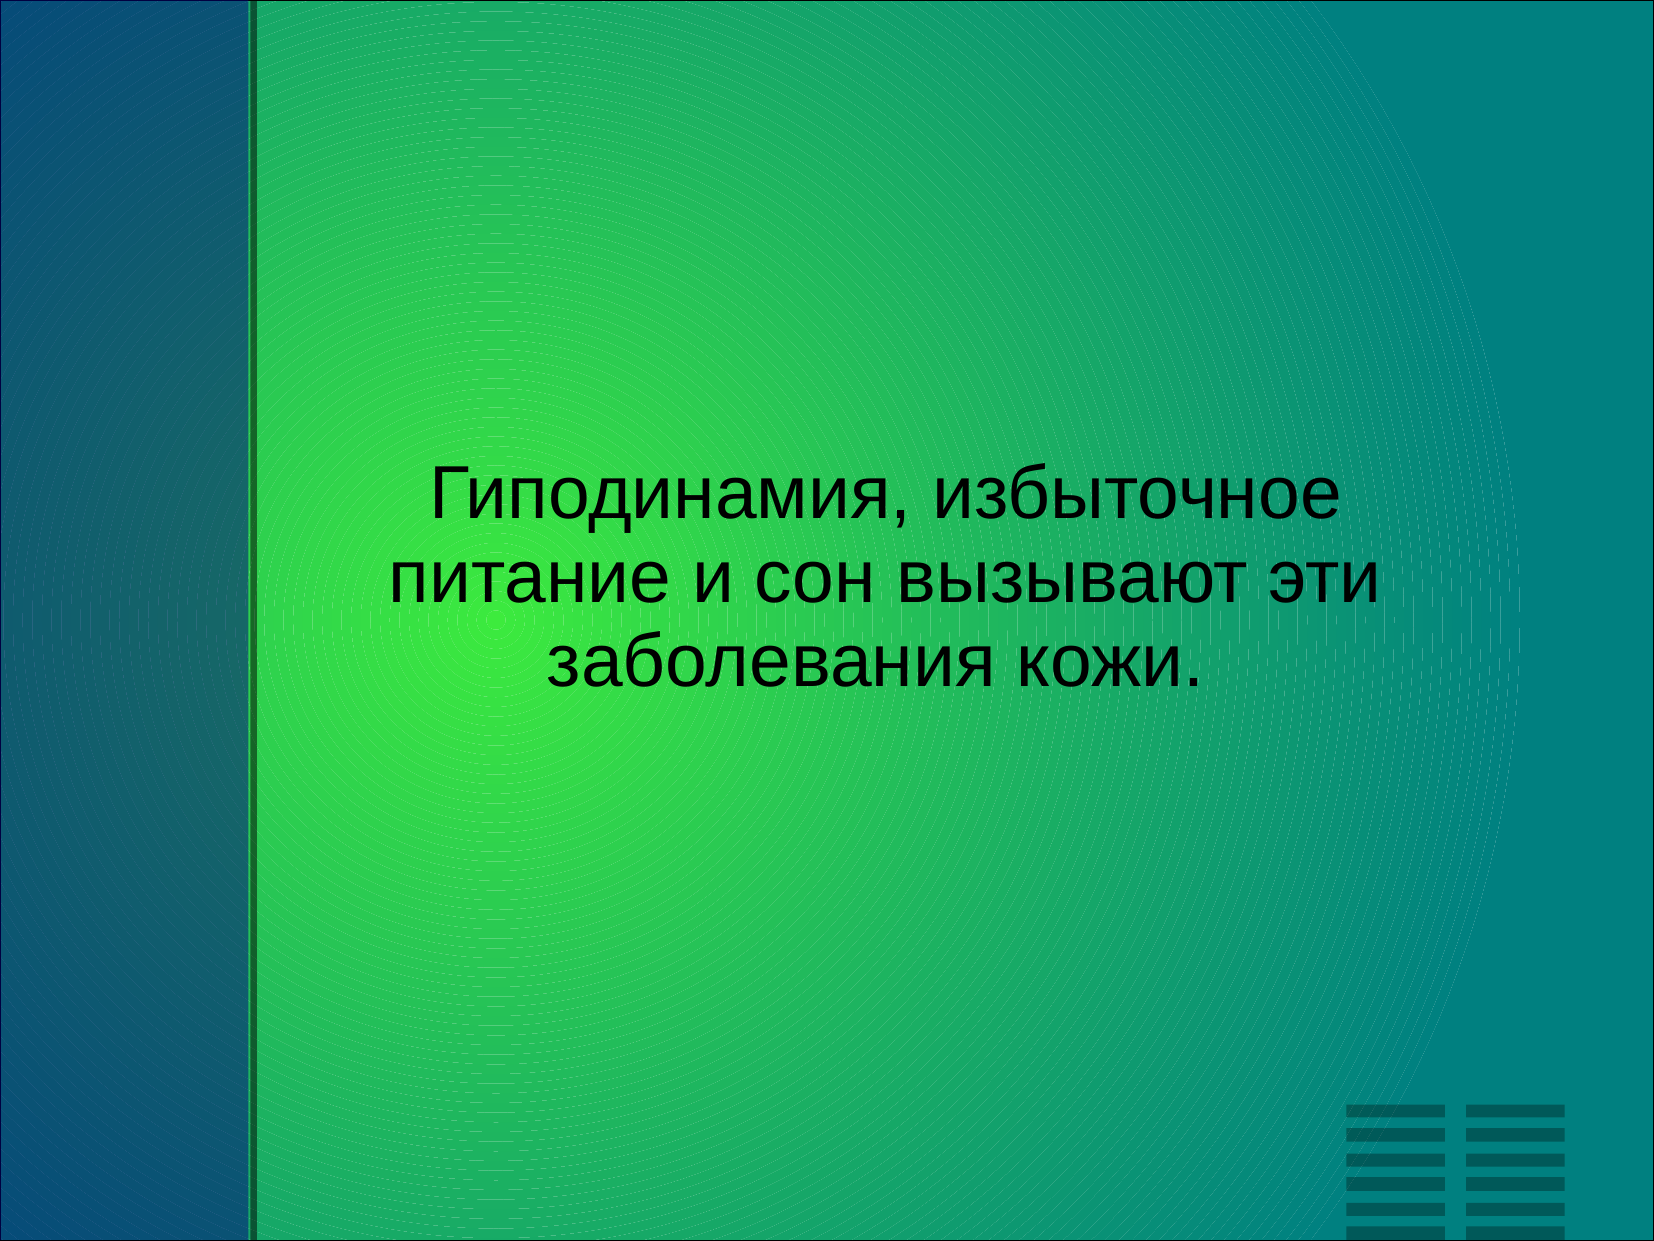

#
Гиподинамия, избыточное питание и сон вызывают эти заболевания кожи.